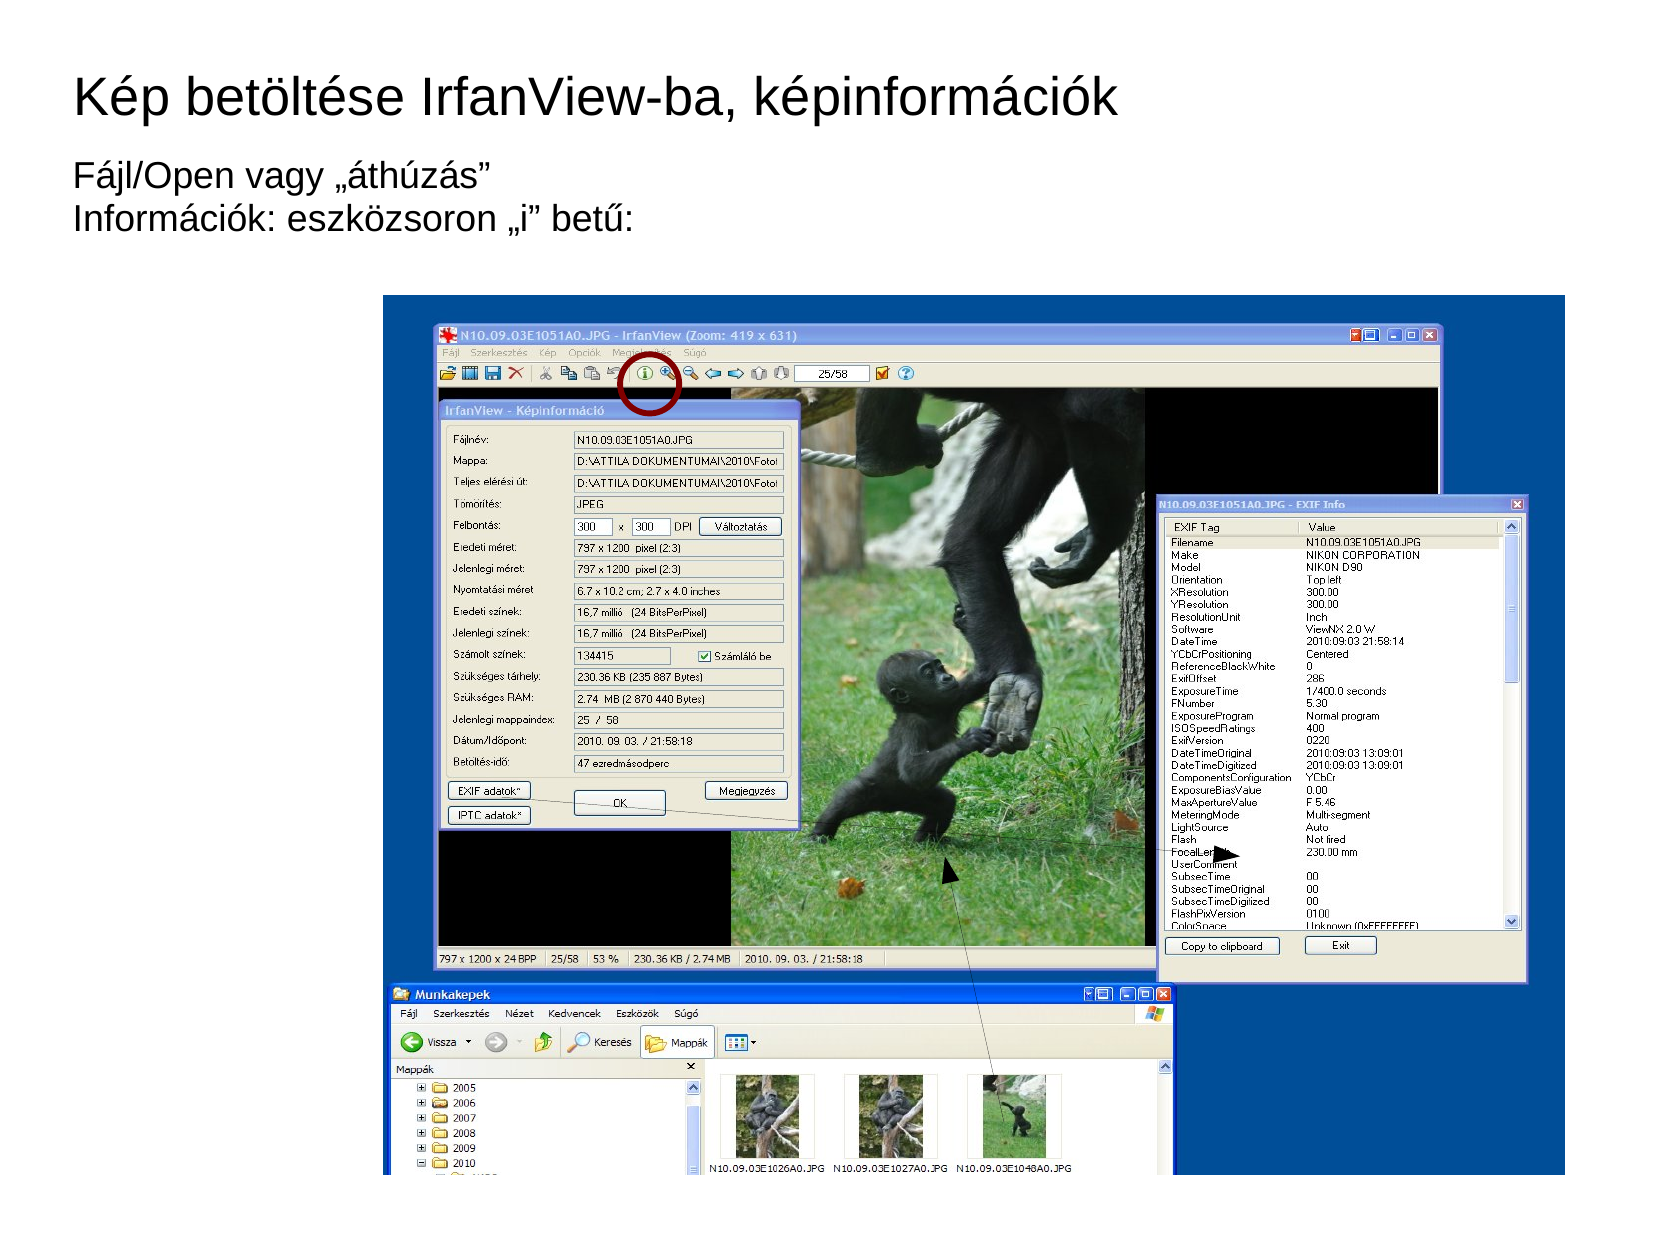

Kép betöltése IrfanView-ba, képinformációk
Fájl/Open vagy „áthúzás”
Információk: eszközsoron „i” betű: